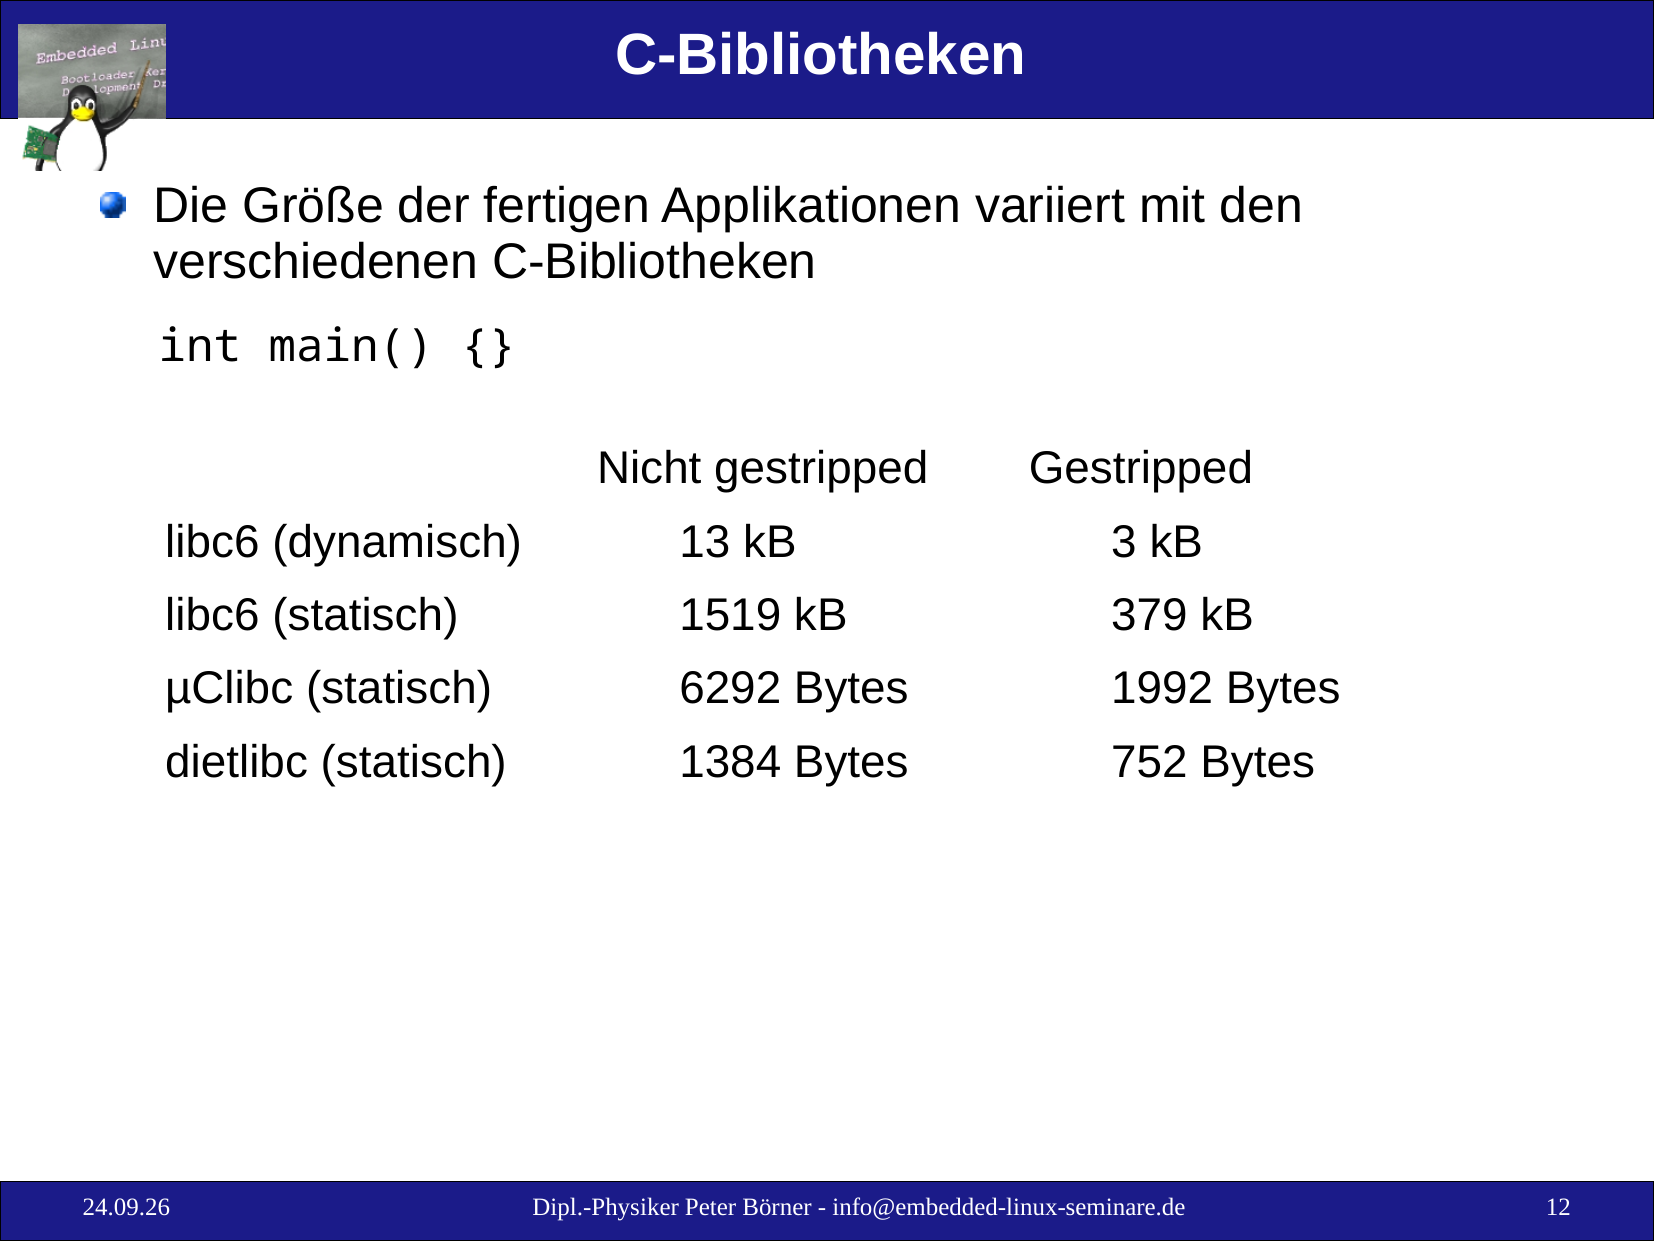

# C-Bibliotheken
Die Größe der fertigen Applikationen variiert mit den verschiedenen C-Bibliotheken
int main() {}
 	Nicht gestripped	Gestripped
libc6 (dynamisch)	13 kB	3 kB
libc6 (statisch)	1519 kB	379 kB
µClibc (statisch)	6292 Bytes	1992 Bytes
dietlibc (statisch)	1384 Bytes	752 Bytes
 Dipl.-Physiker Peter Börner - info@embedded-linux-seminare.de
12